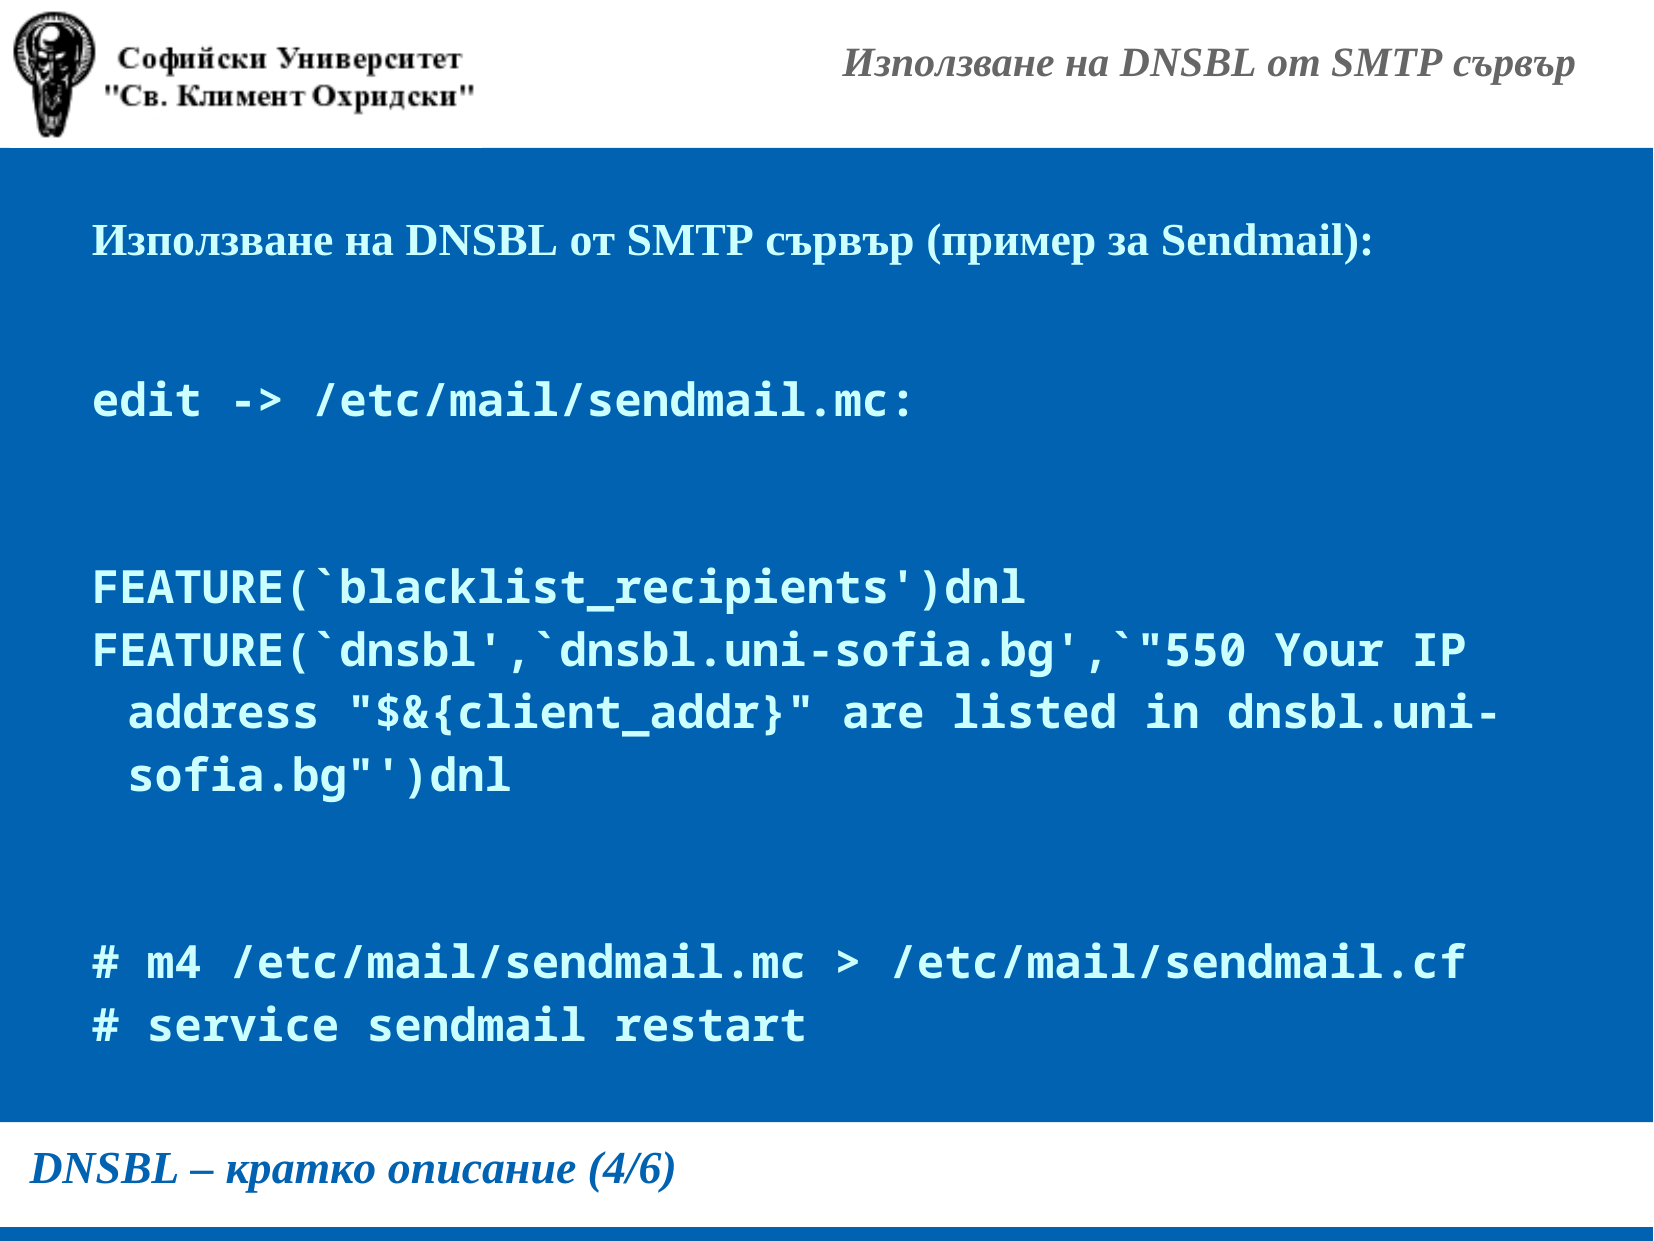

# Използване на DNSBL от SMTP сървър
Използване на DNSBL от SMTP сървър (пример за Sendmail):
edit -> /etc/mail/sendmail.mc:
FEATURE(`blacklist_recipients')dnl
FEATURE(`dnsbl',`dnsbl.uni-sofia.bg',`"550 Your IP address "$&{client_addr}" are listed in dnsbl.uni-sofia.bg"')dnl
# m4 /etc/mail/sendmail.mc > /etc/mail/sendmail.cf
# service sendmail restart
DNSBL – кратко описание (4/6)